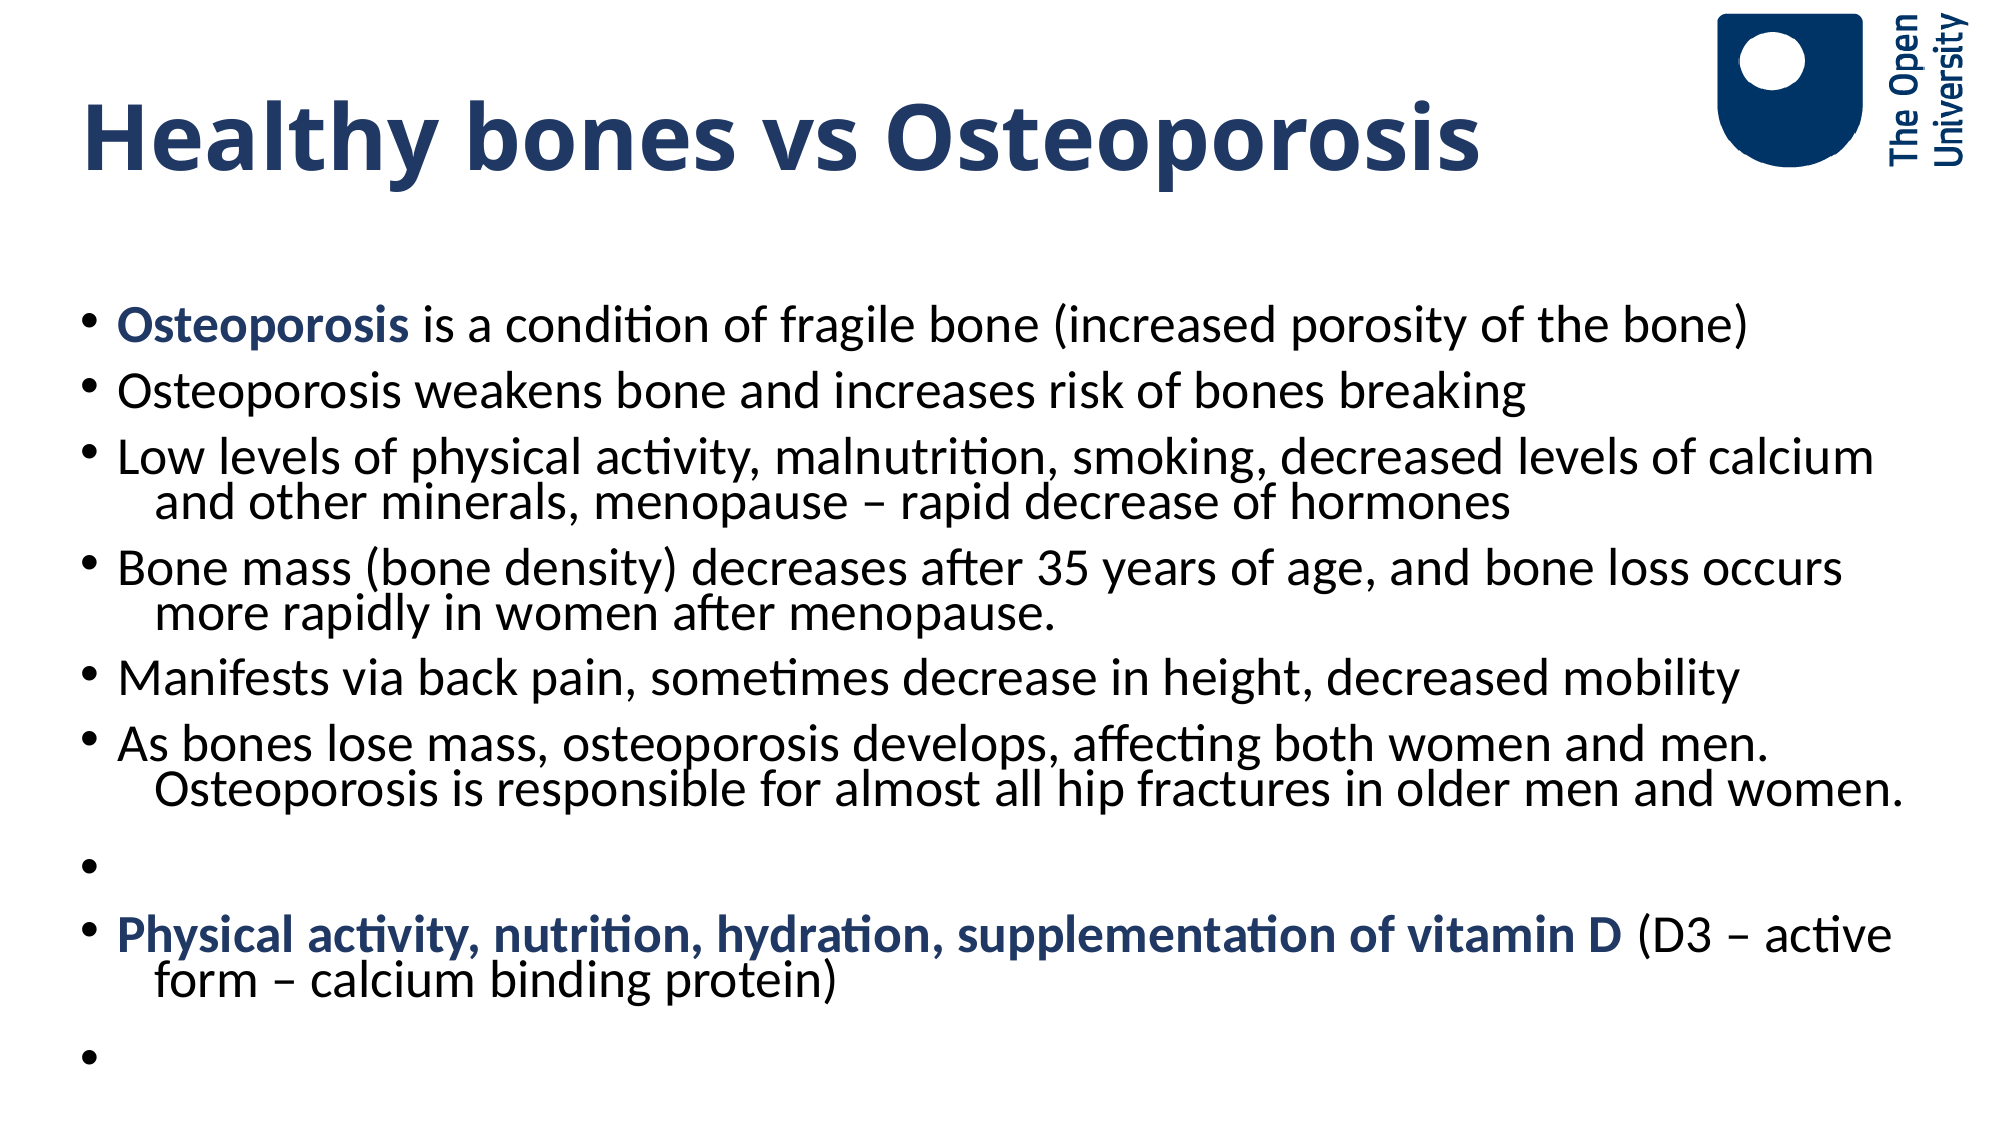

# Healthy bones vs Osteoporosis
Osteoporosis is a condition of fragile bone (increased porosity of the bone)
Osteoporosis weakens bone and increases risk of bones breaking
Low levels of physical activity, malnutrition, smoking, decreased levels of calcium and other minerals, menopause – rapid decrease of hormones
Bone mass (bone density) decreases after 35 years of age, and bone loss occurs more rapidly in women after menopause.
Manifests via back pain, sometimes decrease in height, decreased mobility
As bones lose mass, osteoporosis develops, affecting both women and men. Osteoporosis is responsible for almost all hip fractures in older men and women.
Physical activity, nutrition, hydration, supplementation of vitamin D (D3 – active form – calcium binding protein)